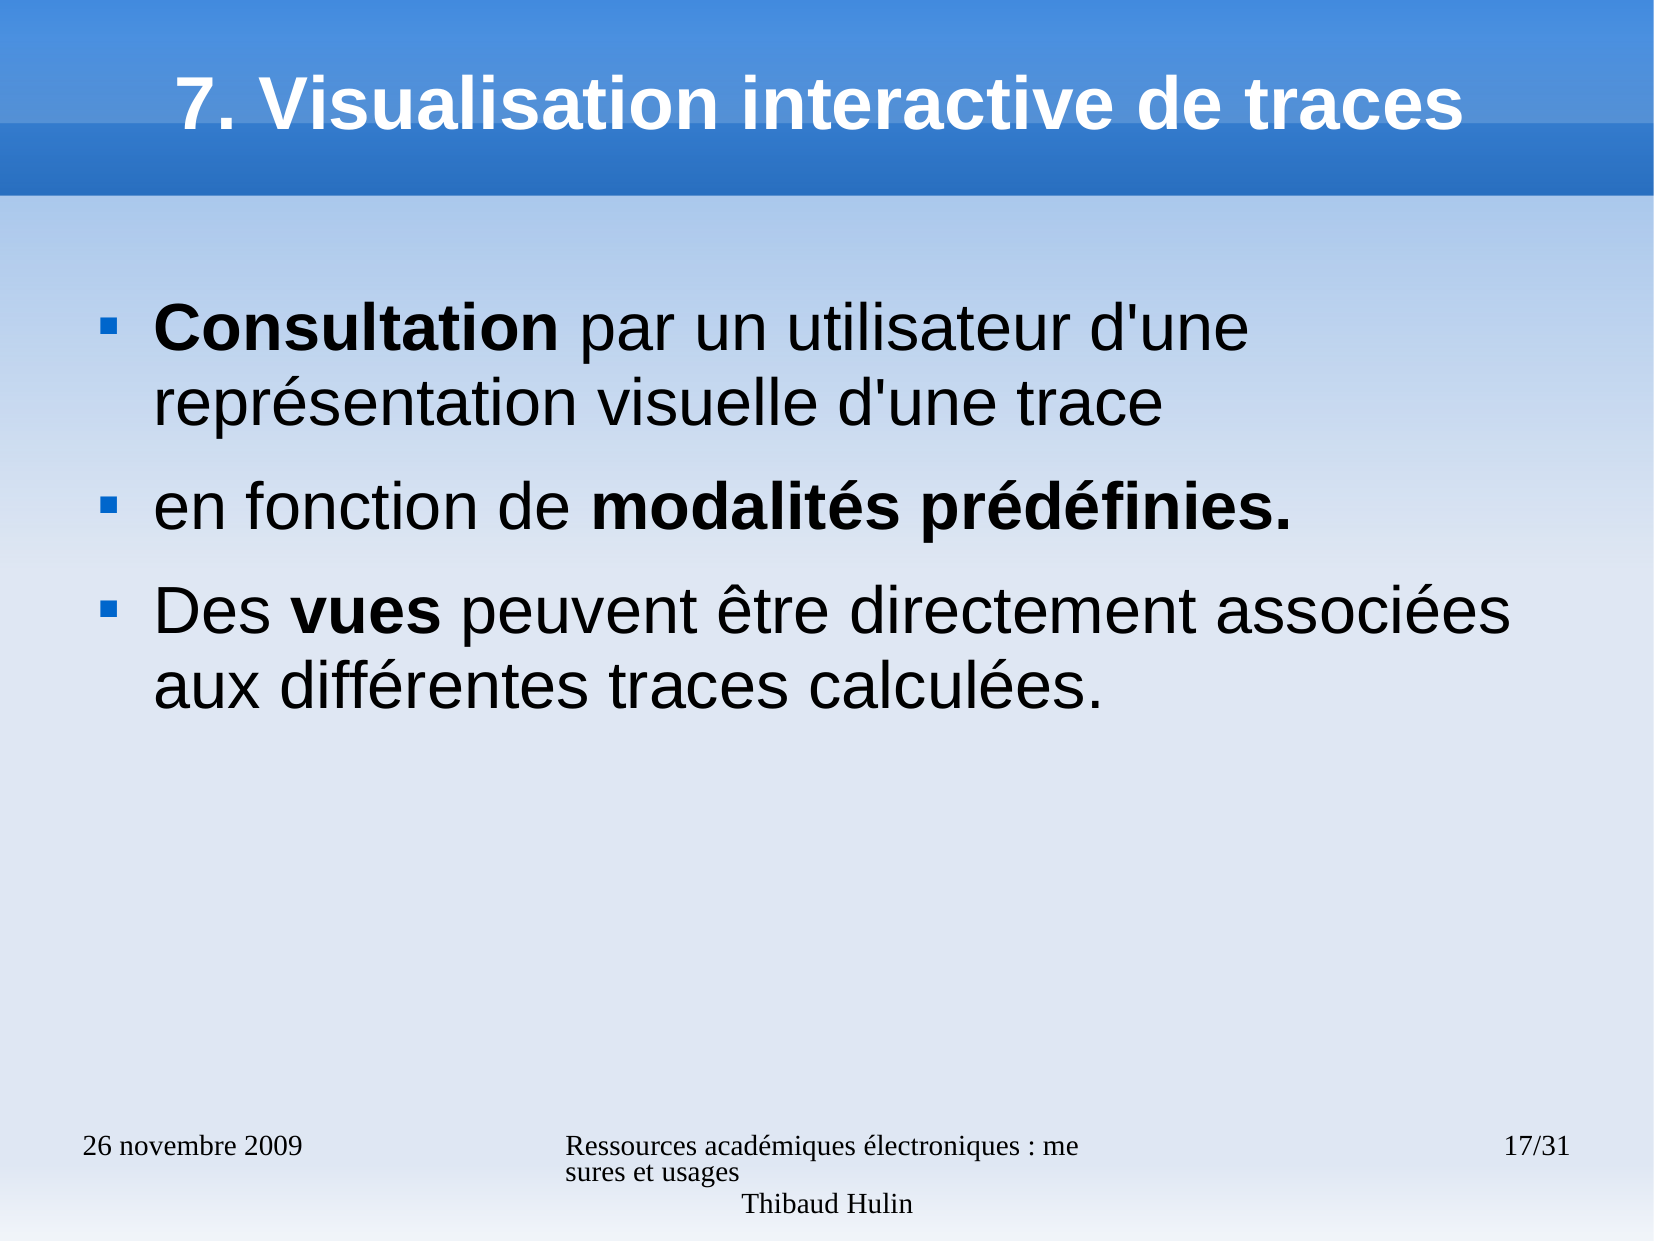

# 7. Visualisation interactive de traces
Consultation par un utilisateur d'une représentation visuelle d'une trace
en fonction de modalités prédéfinies.
Des vues peuvent être directement associées aux différentes traces calculées.
26 novembre 2009
Ressources académiques électroniques : mesures et usages
17